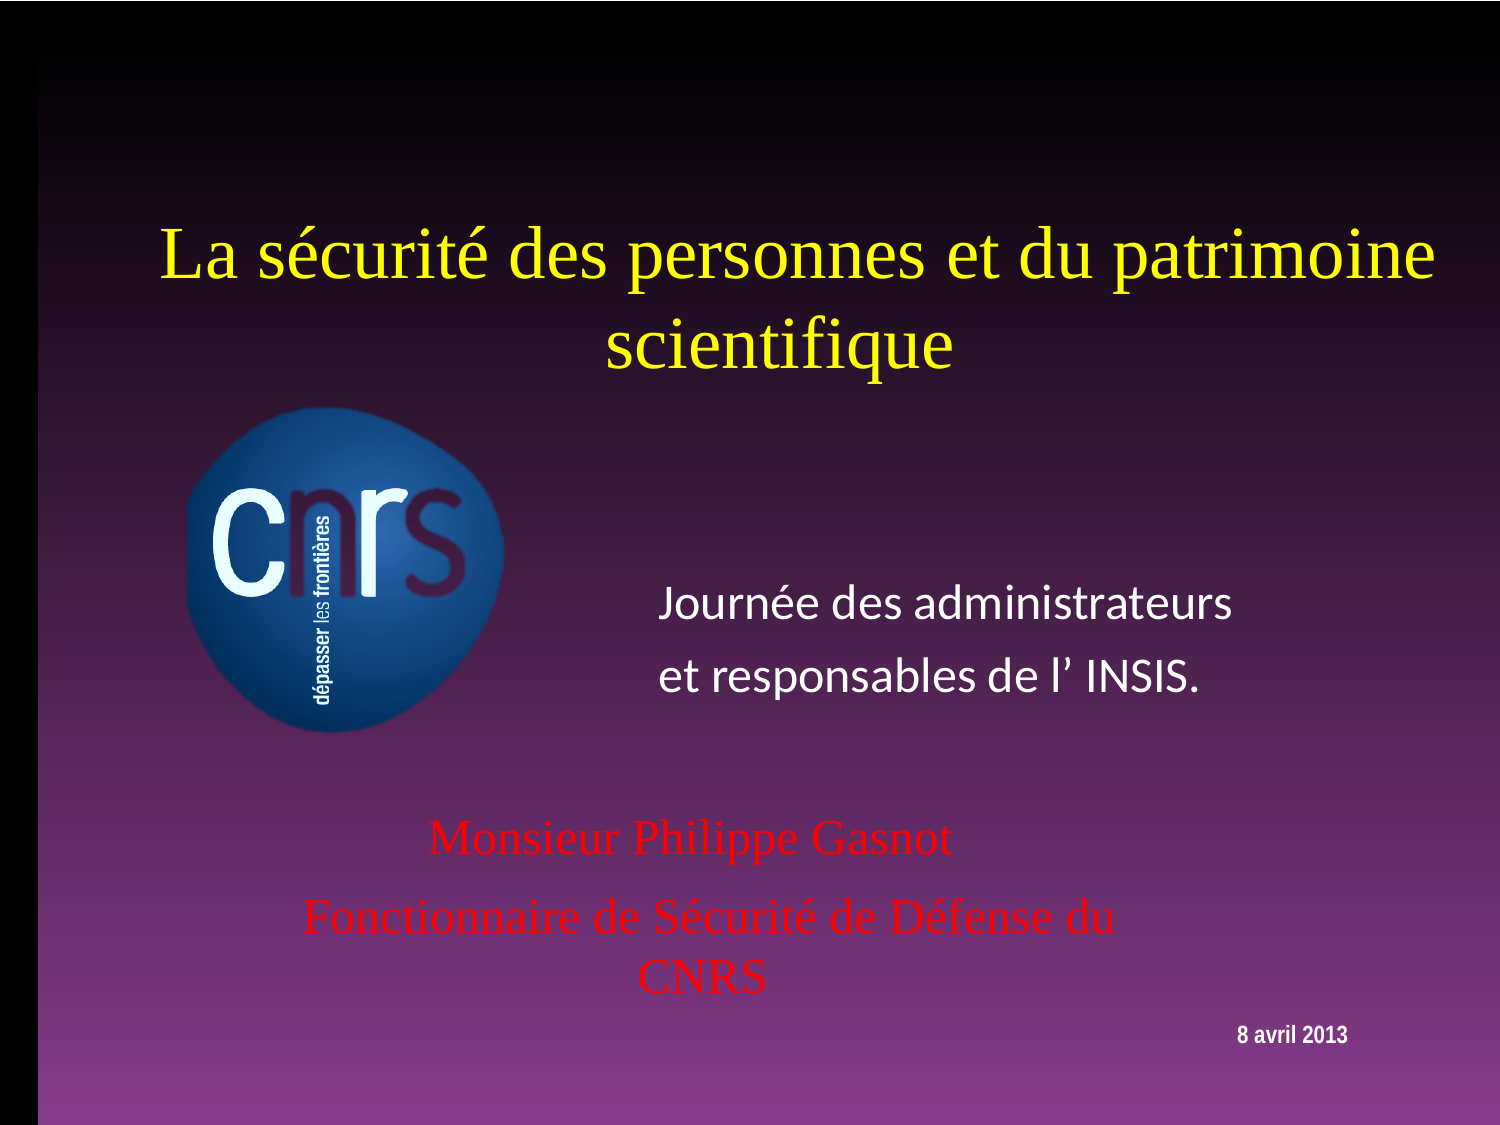

La sécurité des personnes et du patrimoine scientifique
Journée des administrateurs
et responsables de l’ INSIS.
Monsieur Philippe Gasnot
 Fonctionnaire de Sécurité de Défense du CNRS
8 avril 2013